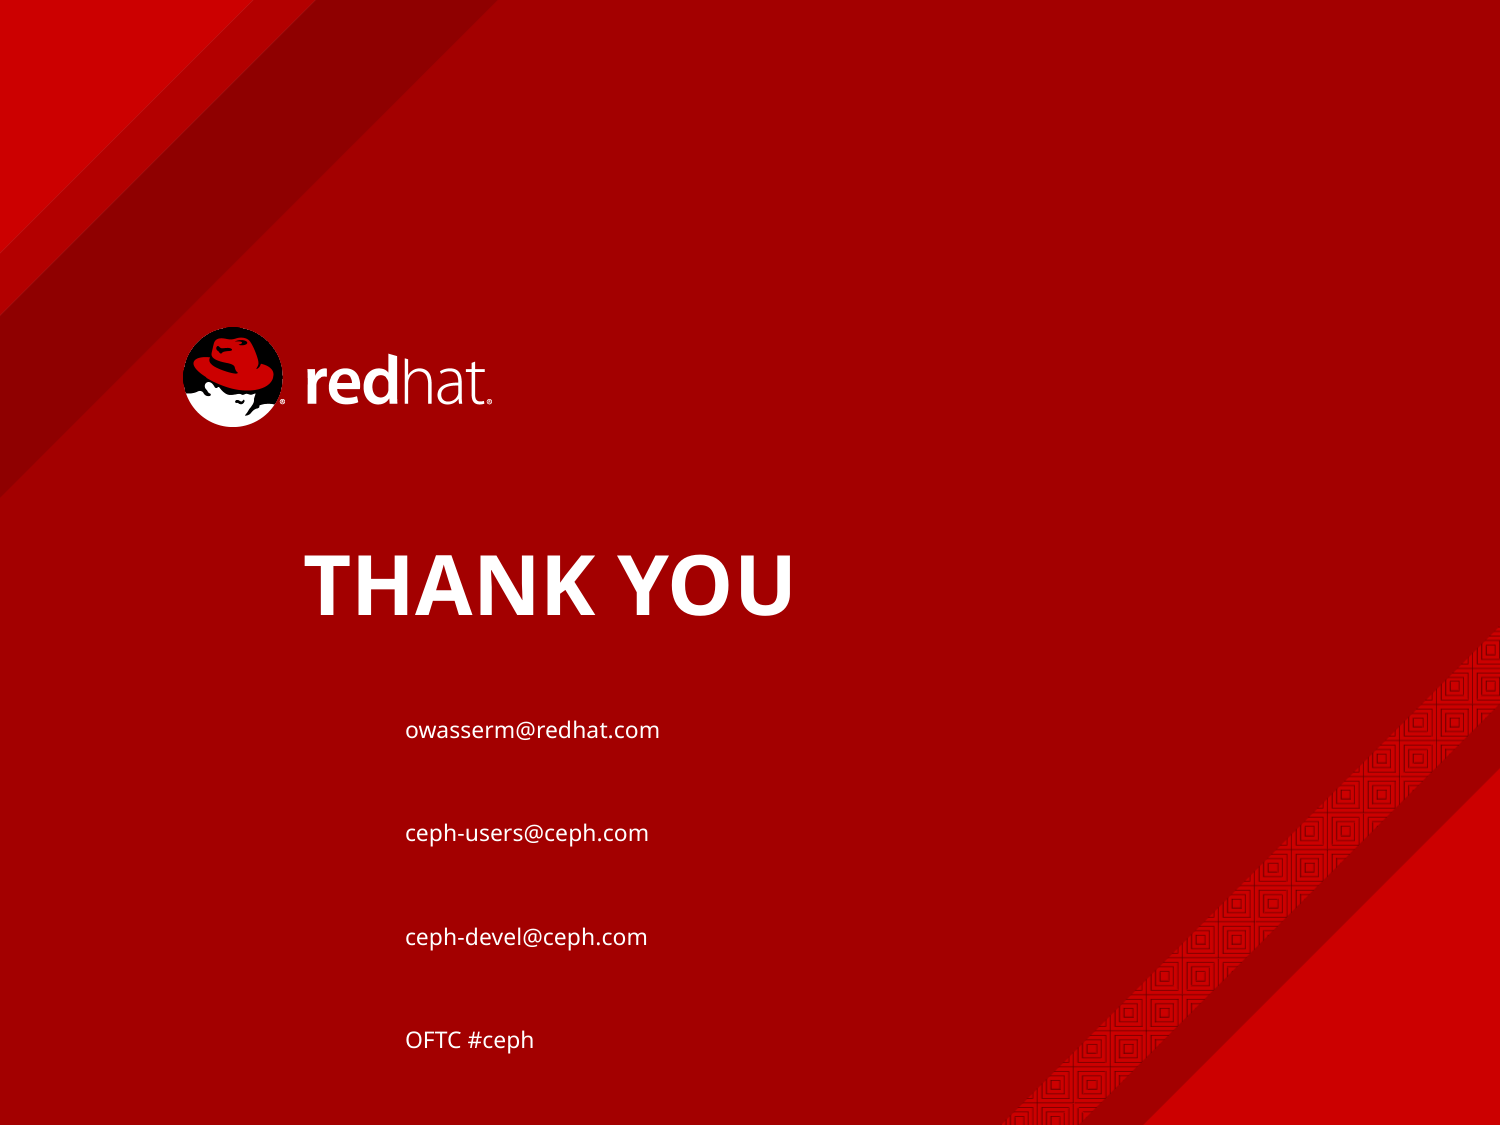

# THANK YOU
owasserm@redhat.com
ceph-users@ceph.com
ceph-devel@ceph.com
OFTC #ceph